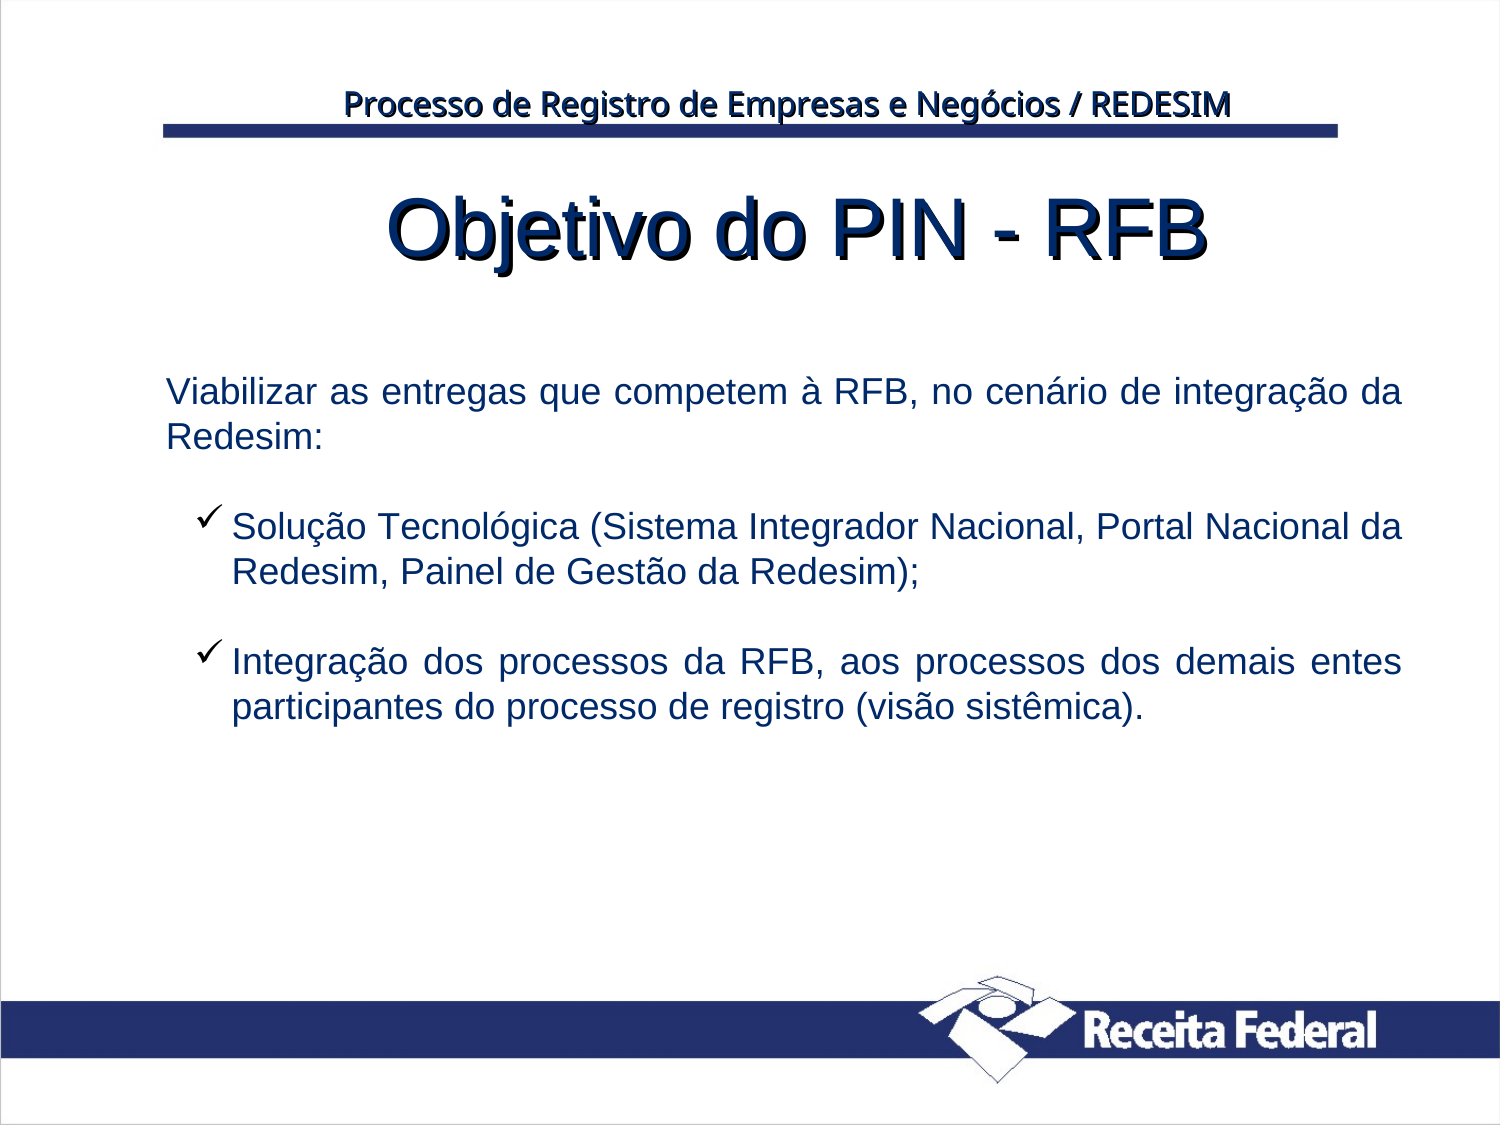

Processo de Registro de Empresas e Negócios / REDESIM
Objetivo do PIN - RFB
	Viabilizar as entregas que competem à RFB, no cenário de integração da Redesim:
Solução Tecnológica (Sistema Integrador Nacional, Portal Nacional da Redesim, Painel de Gestão da Redesim);
Integração dos processos da RFB, aos processos dos demais entes participantes do processo de registro (visão sistêmica).